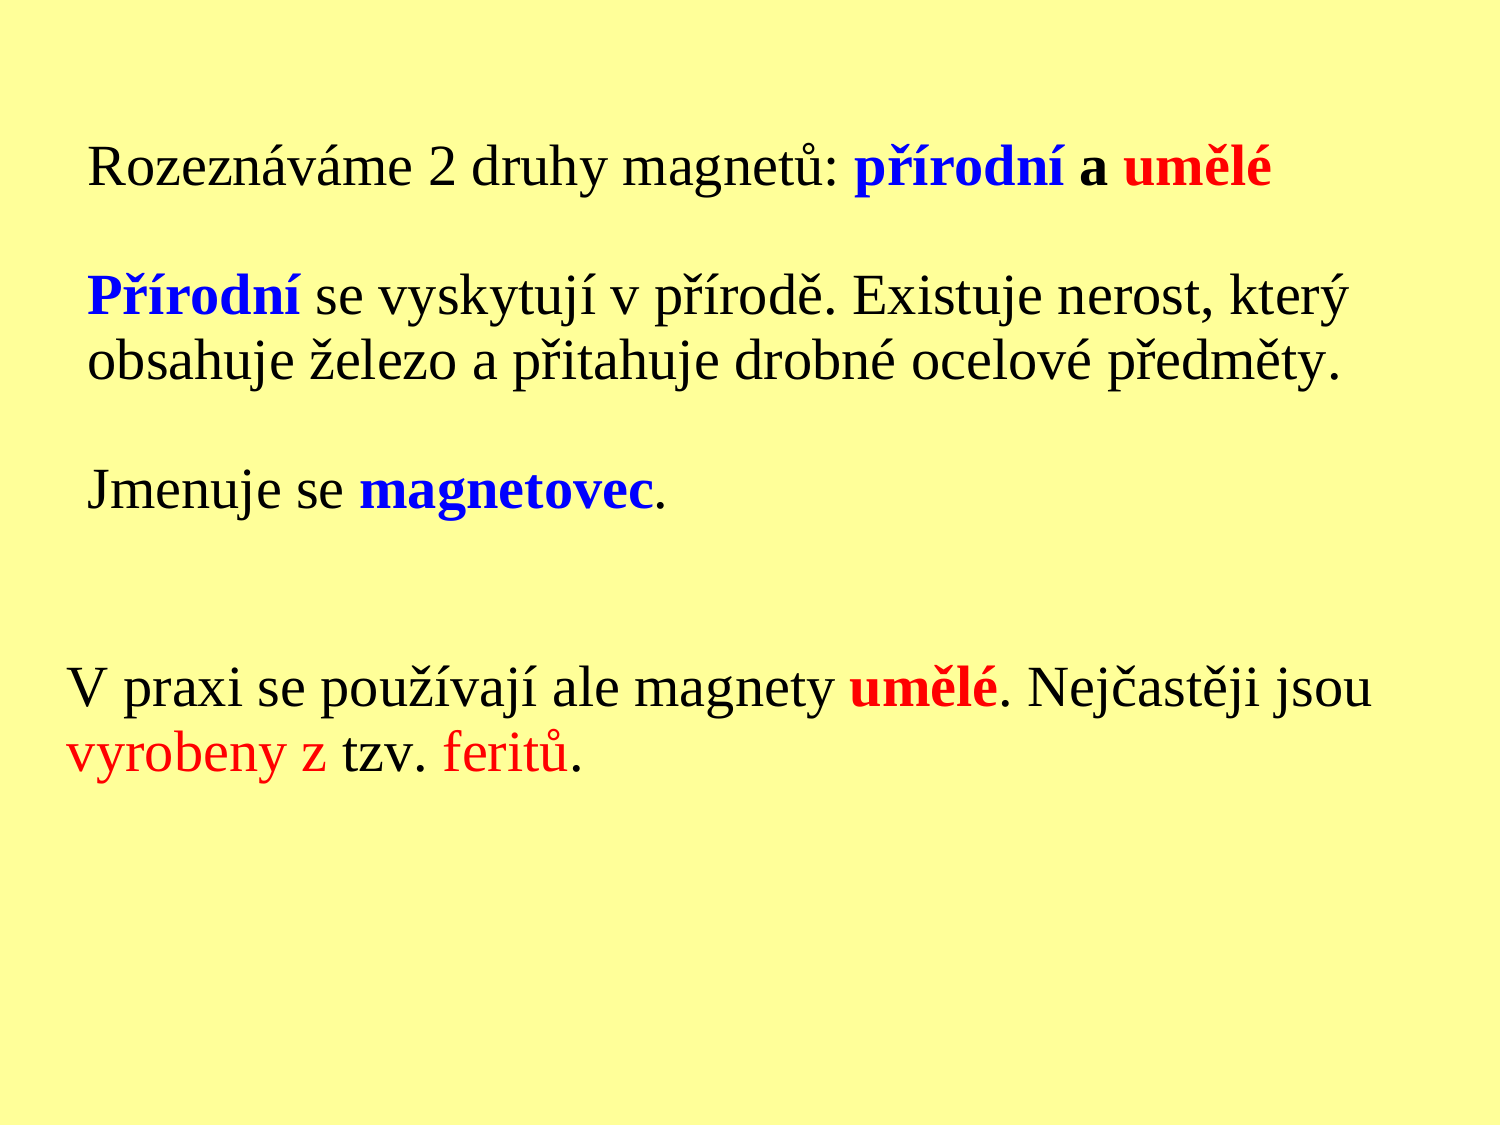

Rozeznáváme 2 druhy magnetů: přírodní a umělé
Přírodní se vyskytují v přírodě. Existuje nerost, který
obsahuje železo a přitahuje drobné ocelové předměty.
Jmenuje se magnetovec.
V praxi se používají ale magnety umělé. Nejčastěji jsou
vyrobeny z tzv. feritů.